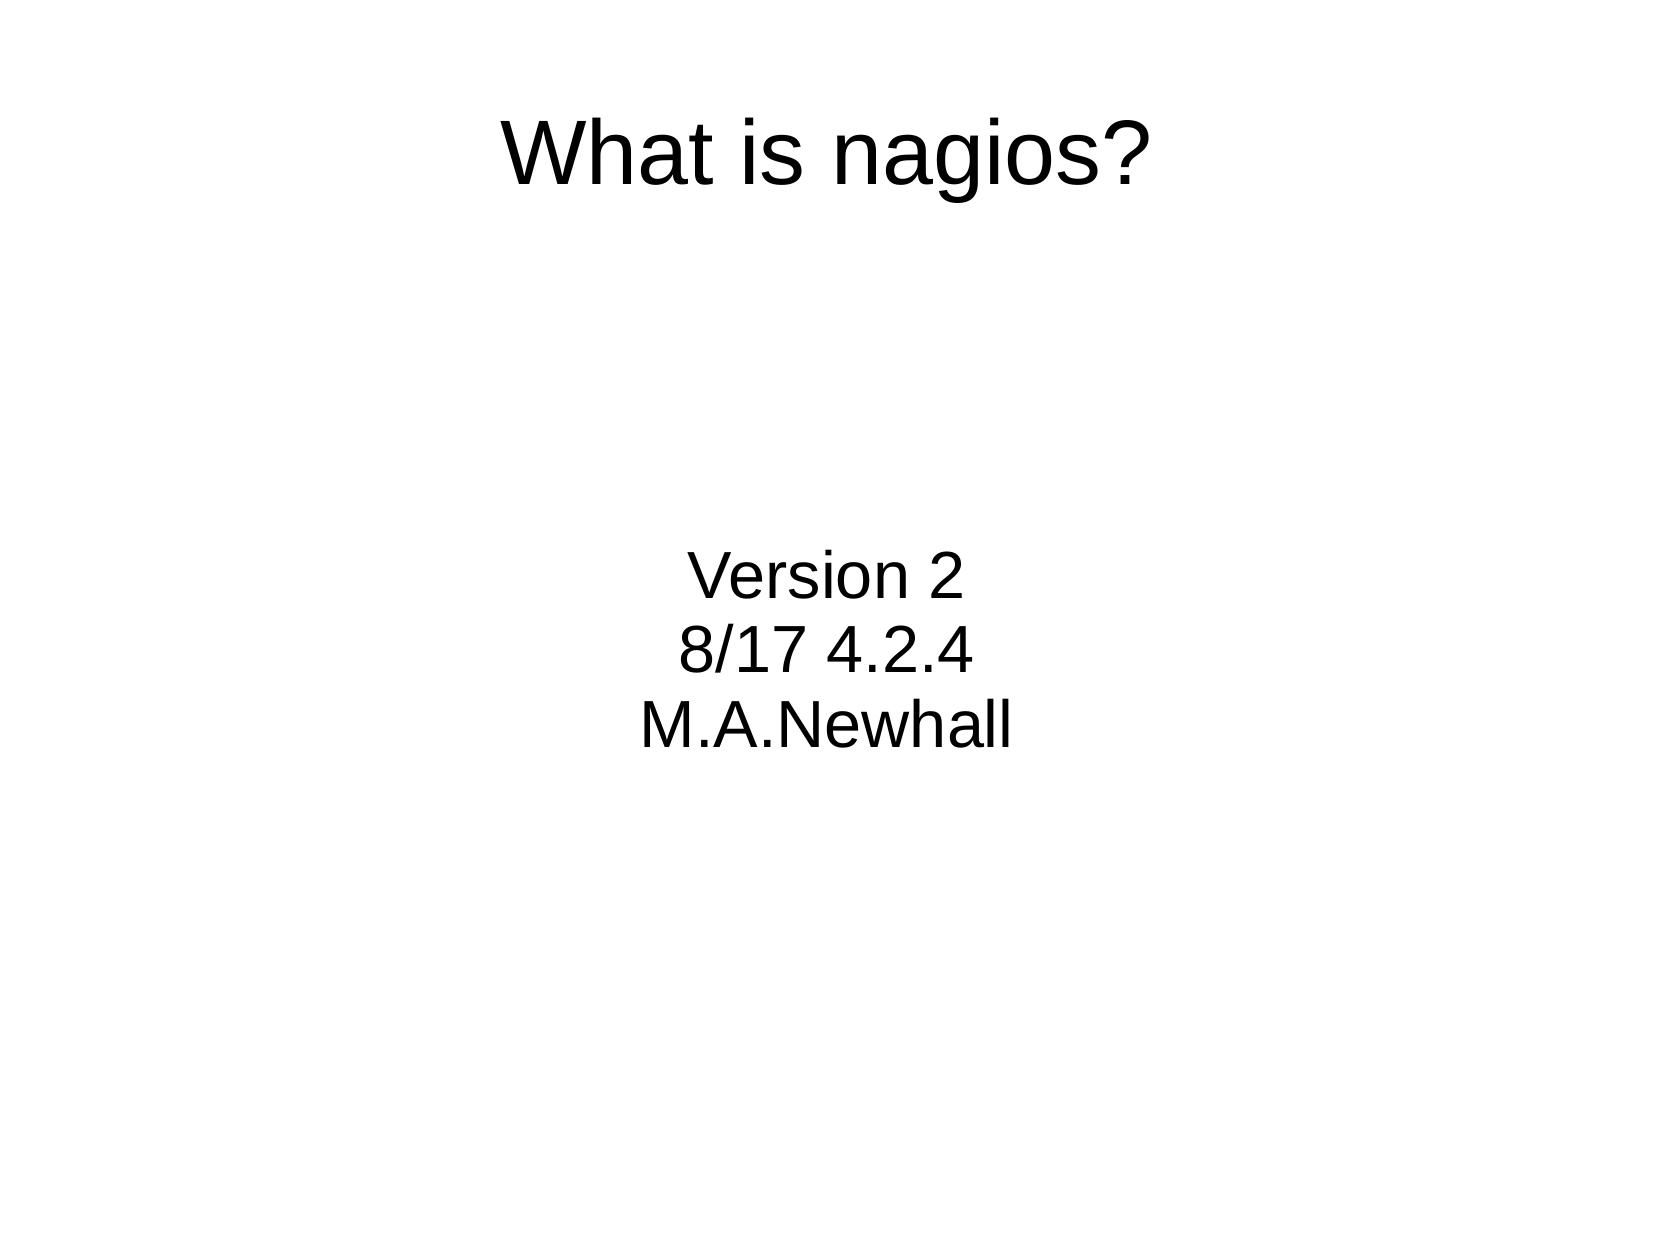

# What is nagios?
Version 2
8/17 4.2.4
M.A.Newhall